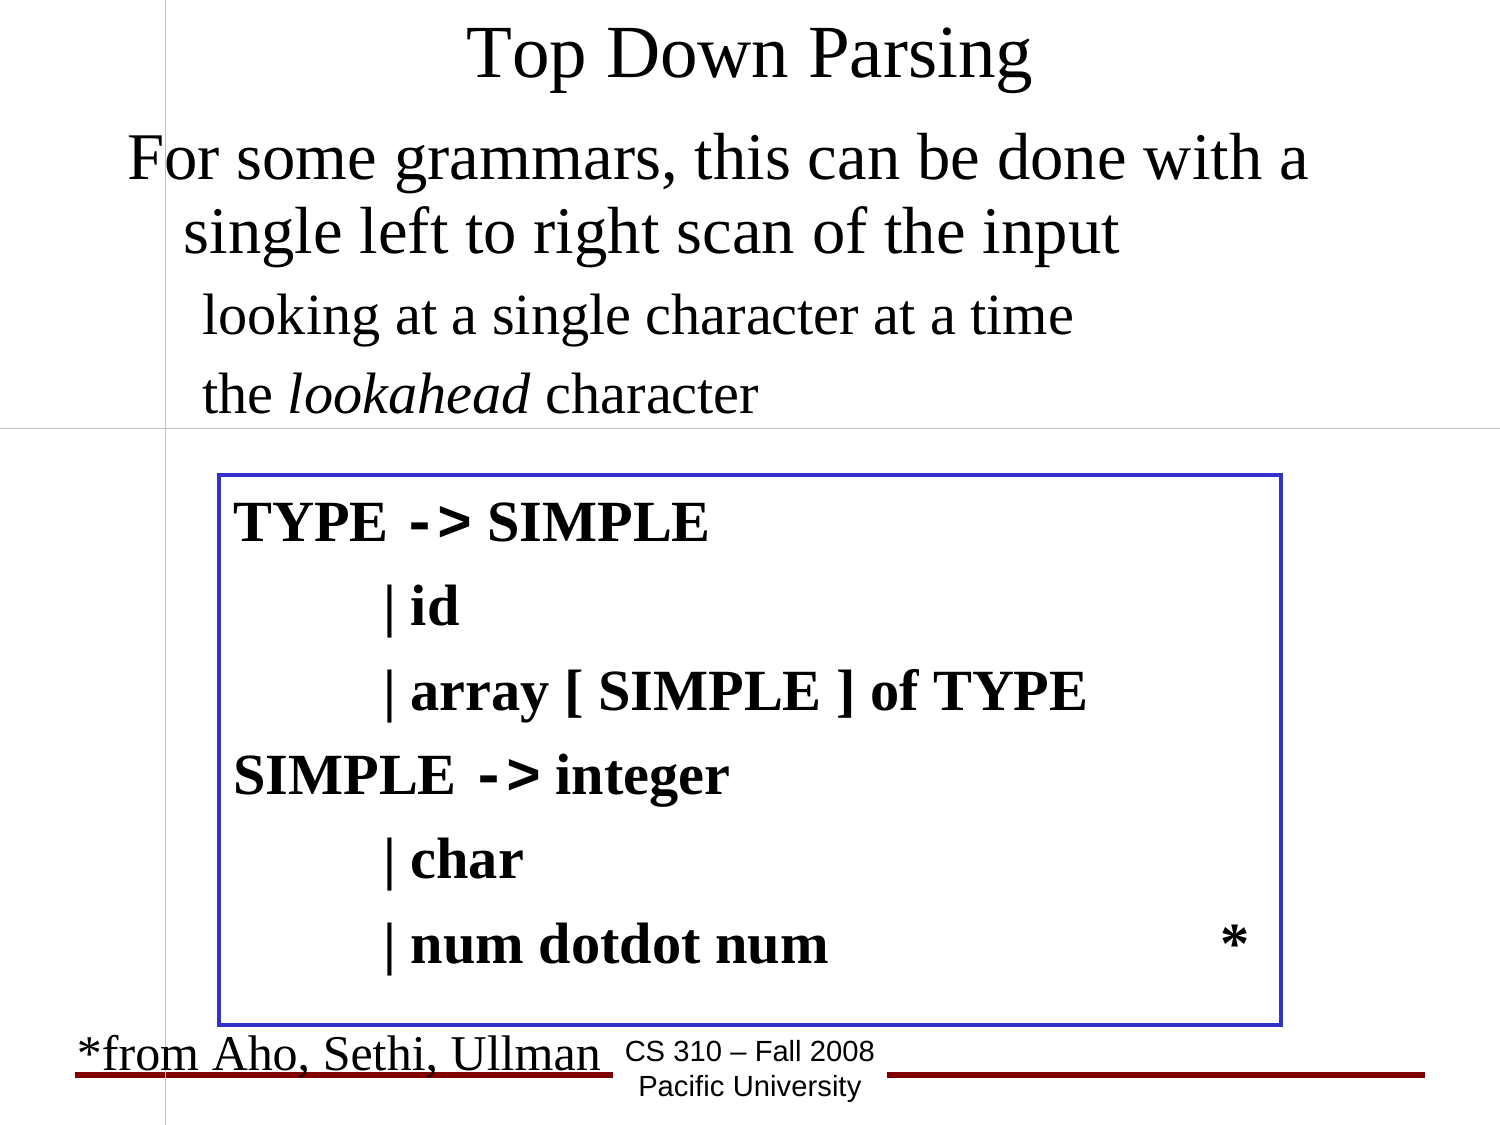

# Top Down Parsing
For some grammars, this can be done with a single left to right scan of the input
looking at a single character at a time
the lookahead character
TYPE -> SIMPLE
		| id
		| array [ SIMPLE ] of TYPE
SIMPLE -> integer
		| char
		| num dotdot num 		 *
*from Aho, Sethi, Ullman